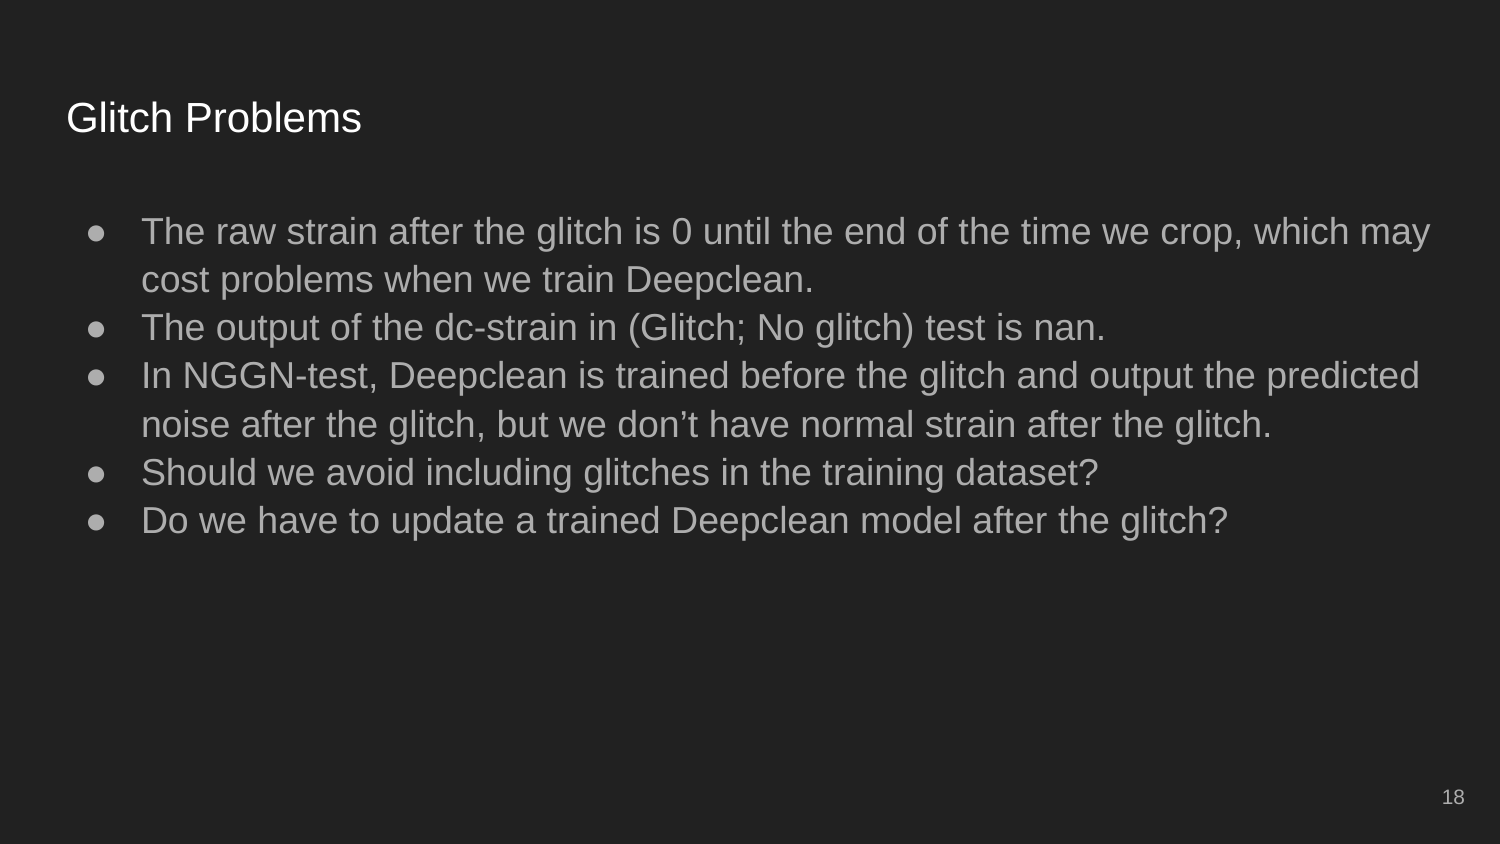

# Glitch Problems
The raw strain after the glitch is 0 until the end of the time we crop, which may cost problems when we train Deepclean.
The output of the dc-strain in (Glitch; No glitch) test is nan.
In NGGN-test, Deepclean is trained before the glitch and output the predicted noise after the glitch, but we don’t have normal strain after the glitch.
Should we avoid including glitches in the training dataset?
Do we have to update a trained Deepclean model after the glitch?